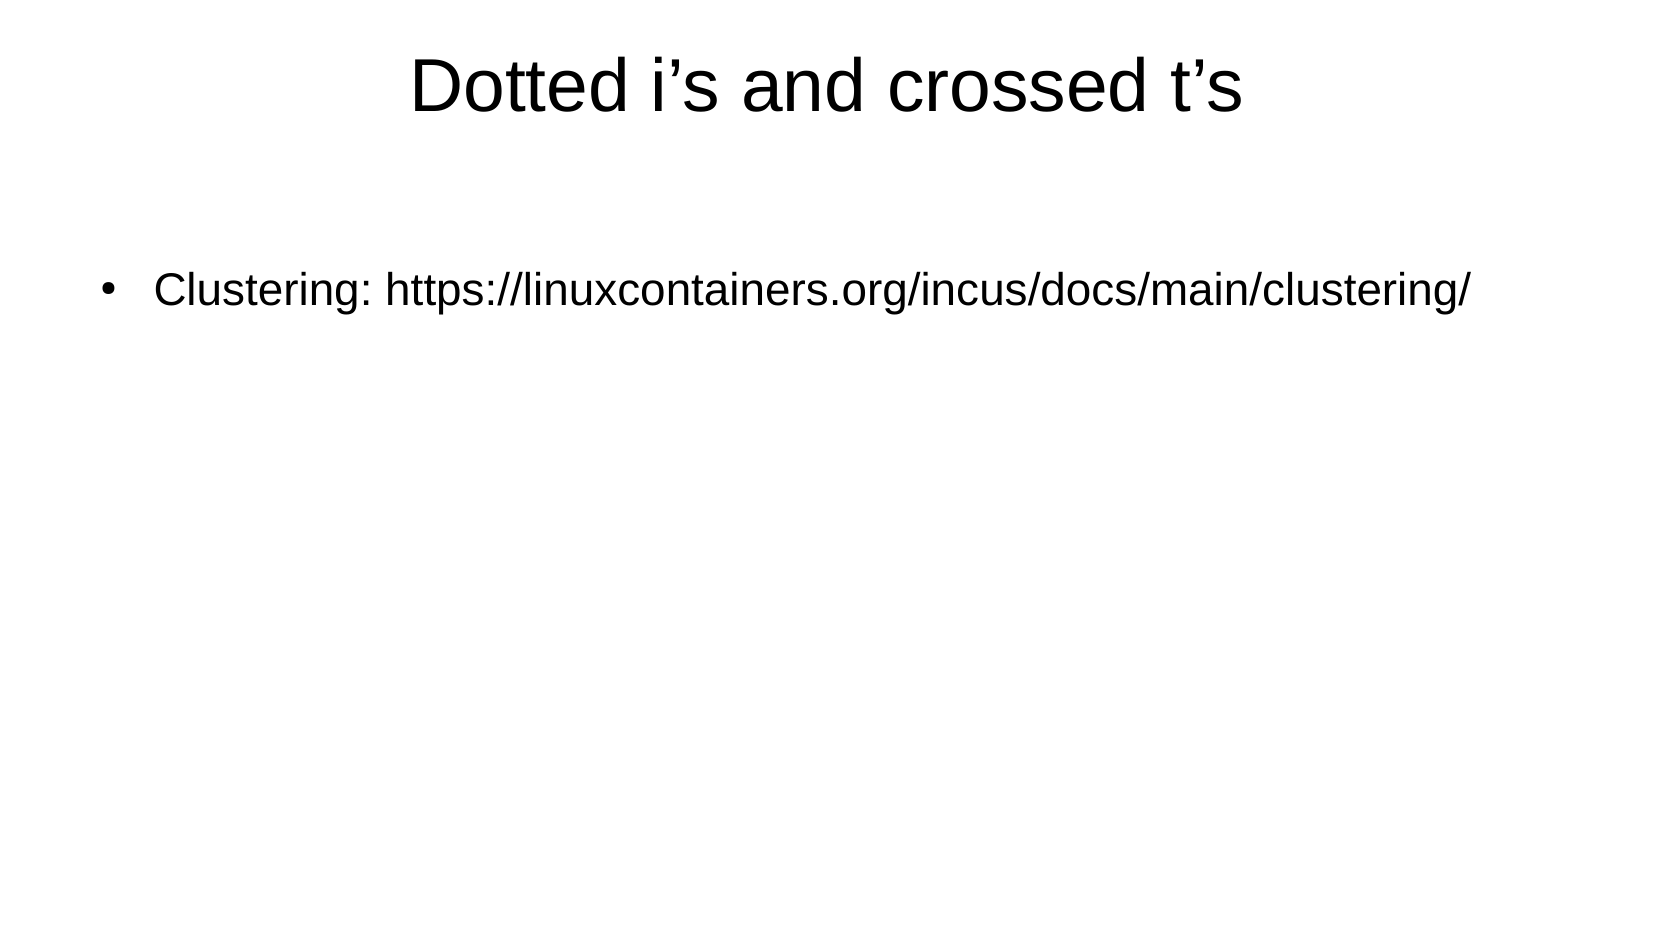

# Dotted i’s and crossed t’s
Clustering: https://linuxcontainers.org/incus/docs/main/clustering/​